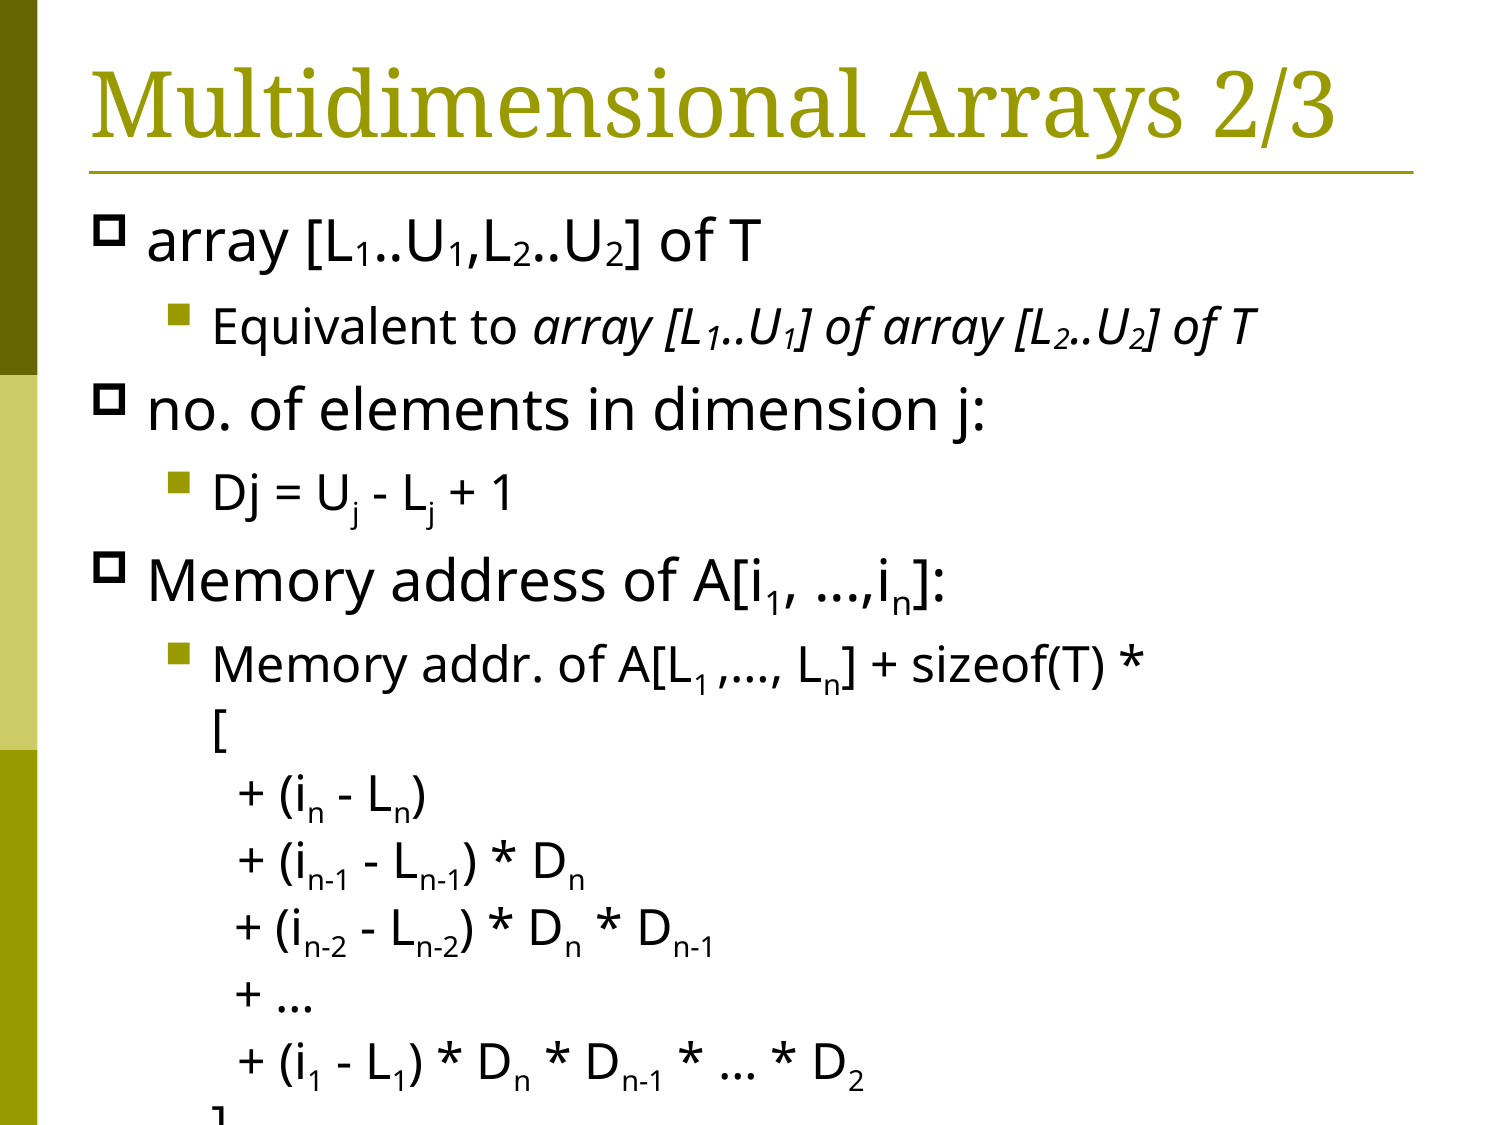

# Multidimensional Arrays 2/3
array [L1..U1,L2..U2] of T
Equivalent to array [L1..U1] of array [L2..U2] of T
no. of elements in dimension j:
Dj = Uj - Lj + 1
Memory address of A[i1, ...,in]:
Memory addr. of A[L1 ,…, Ln] + sizeof(T) *
[
 + (in - Ln)
 + (in-1 - Ln-1) * Dn
 + (in-2 - Ln-2) * Dn * Dn-1
 + …
 + (i1 - L1) * Dn * Dn-1 * … * D2
]